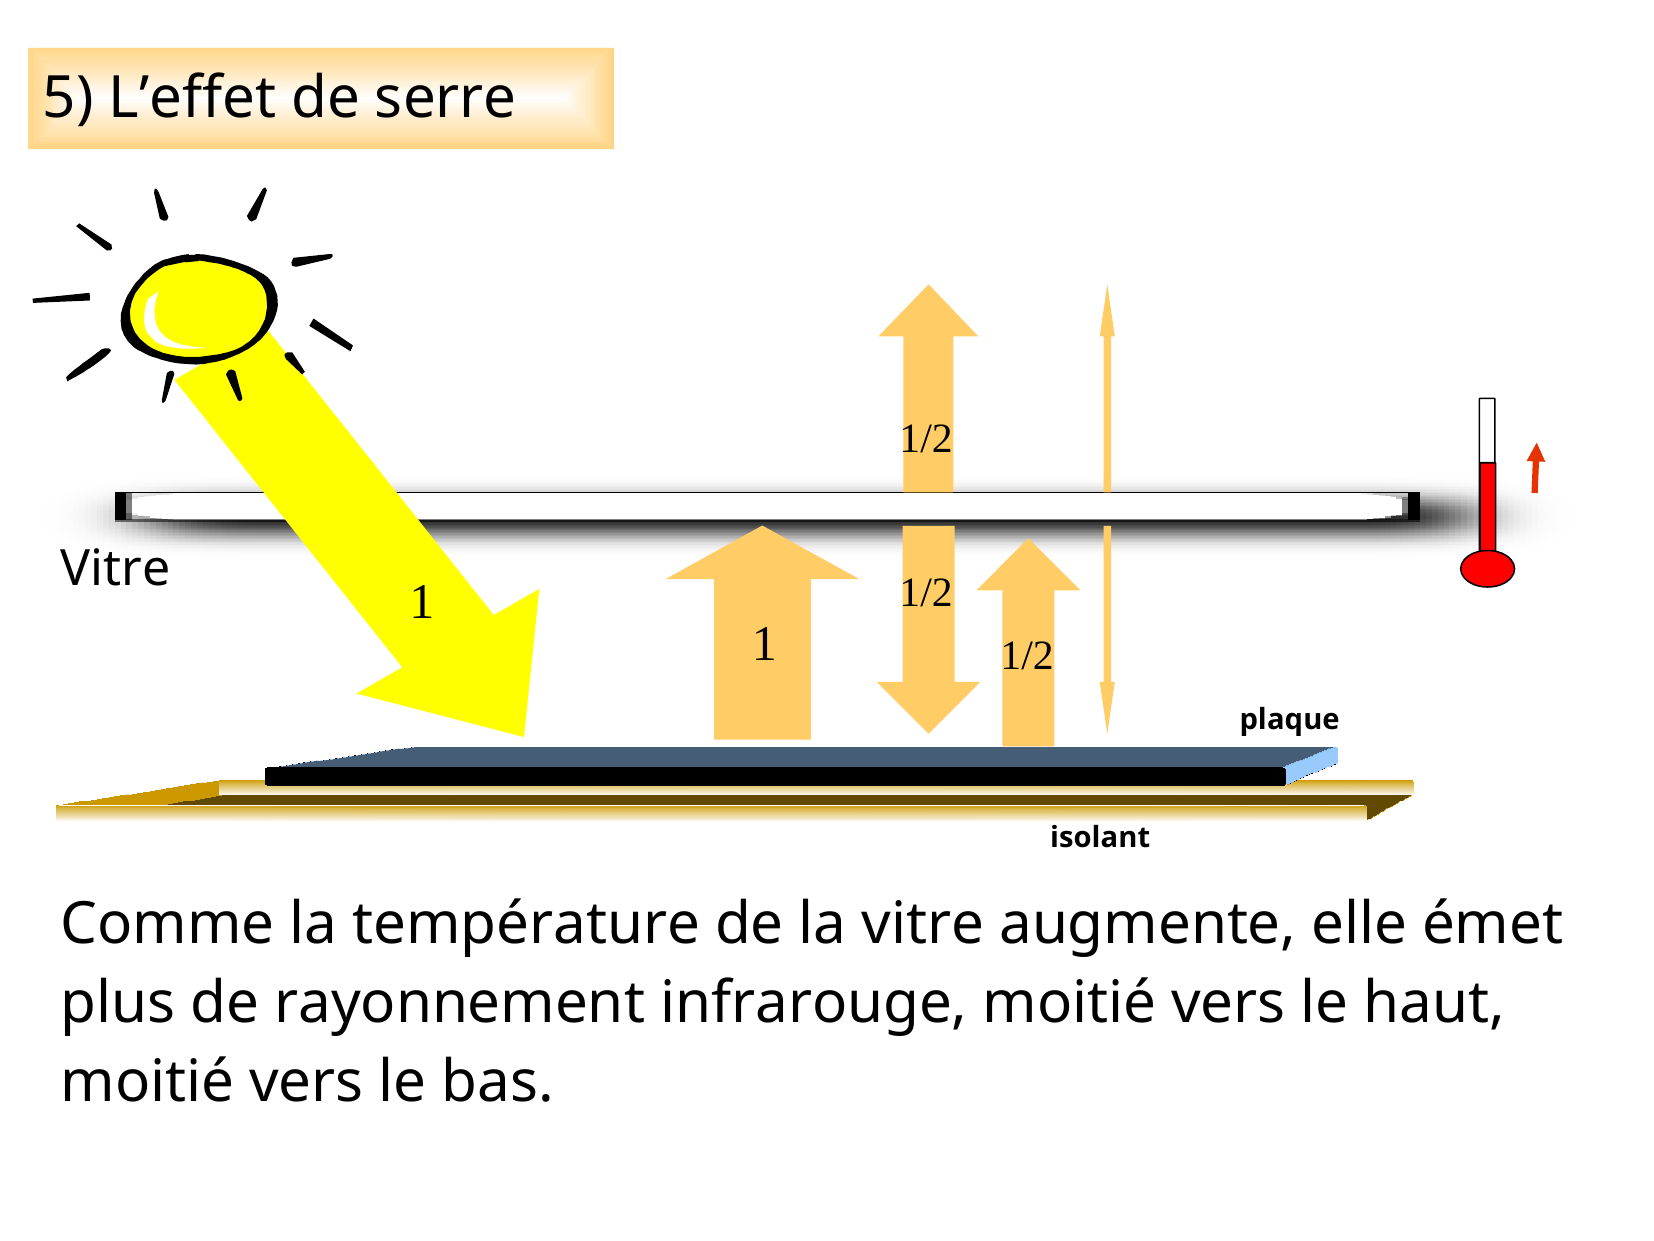

5) L’effet de serre
1/2
Vitre
1/2
1
1
1/2
plaque
isolant
Comme la température de la vitre augmente, elle émet plus de rayonnement infrarouge, moitié vers le haut, moitié vers le bas.